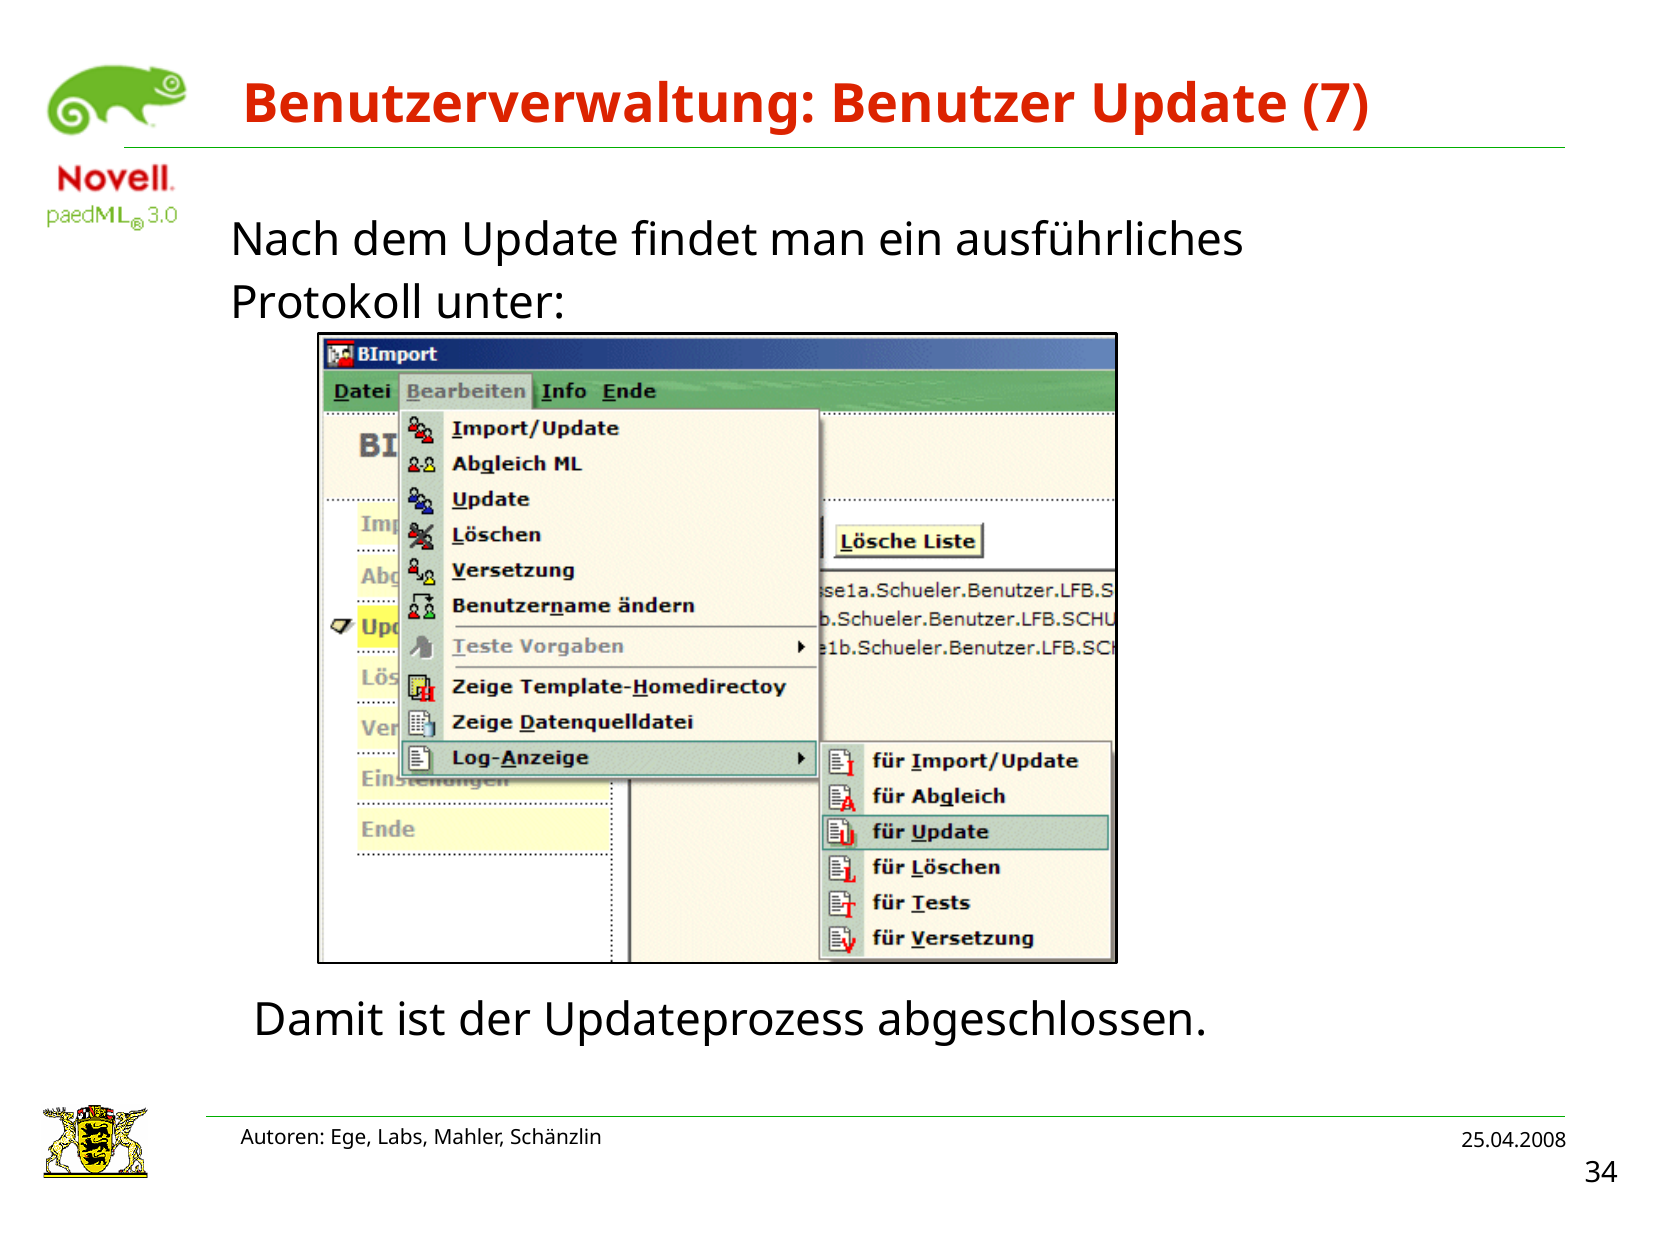

# Benutzerverwaltung: Benutzer Update (7)
Nach dem Update findet man ein ausführliches
Protokoll unter:
Damit ist der Updateprozess abgeschlossen.
Autoren: Ege, Labs, Mahler, Schänzlin
25.04.2008
34